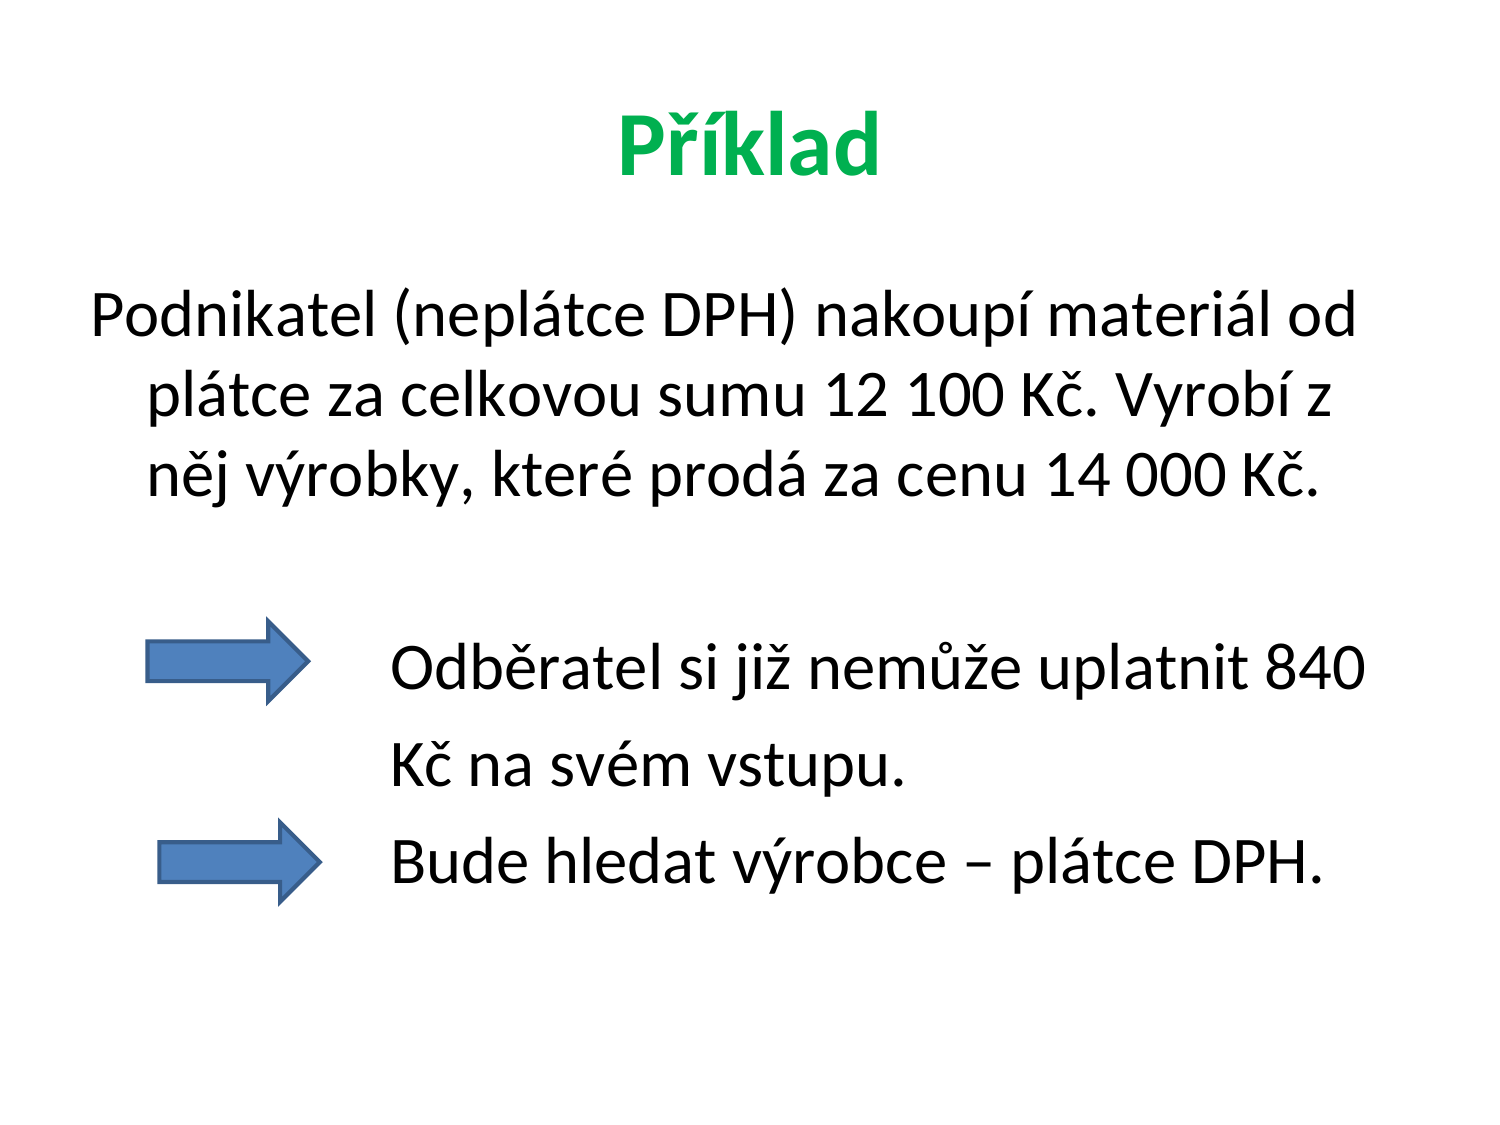

# Příklad
Podnikatel (neplátce DPH) nakoupí materiál od plátce za celkovou sumu 12 100 Kč. Vyrobí z něj výrobky, které prodá za cenu 14 000 Kč.
			Odběratel si již nemůže uplatnit 840
			Kč na svém vstupu.
			Bude hledat výrobce – plátce DPH.